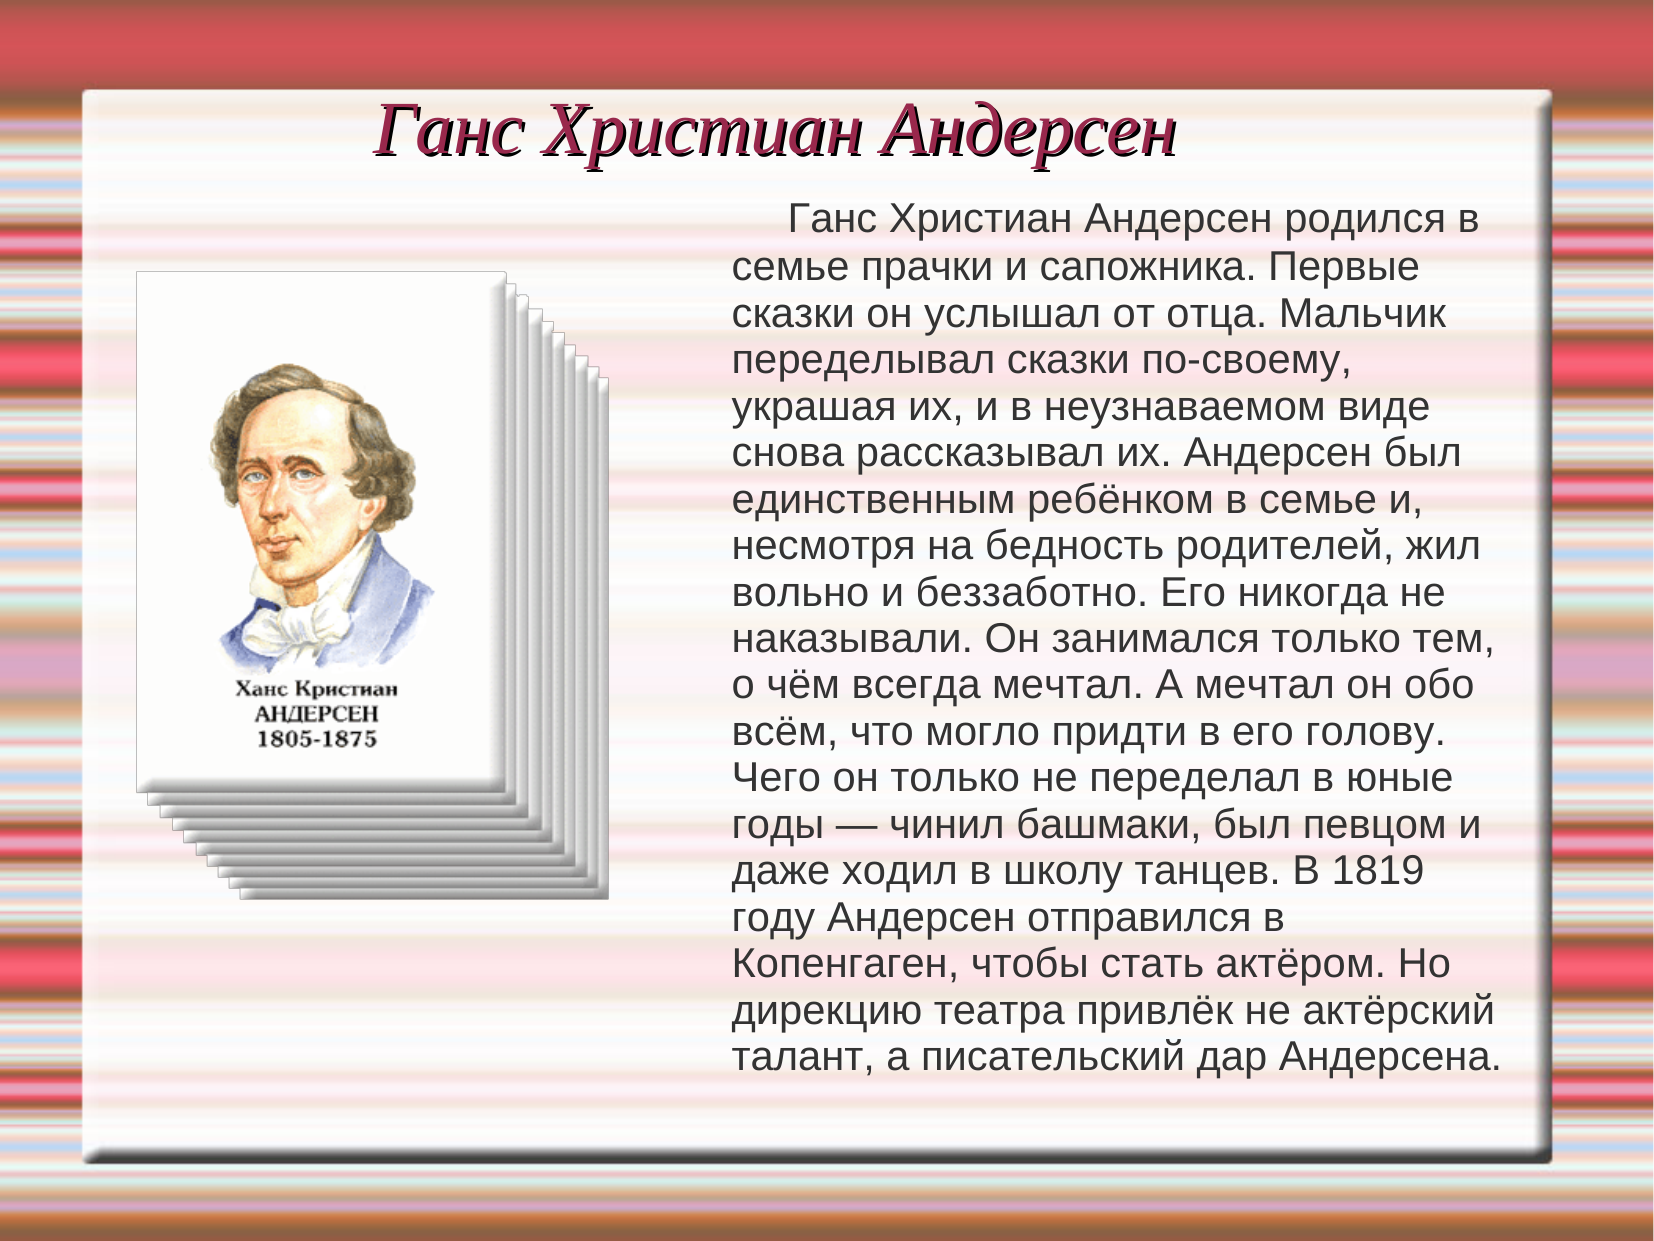

# Ганс Христиан Андерсен
 Ганс Христиан Андерсен родился в семье прачки и сапожника. Первые сказки он услышал от отца. Мальчик переделывал сказки по-своему, украшая их, и в неузнаваемом виде снова рассказывал их. Андерсен был единственным ребёнком в семье и, несмотря на бедность родителей, жил вольно и беззаботно. Его никогда не наказывали. Он занимался только тем, о чём всегда мечтал. А мечтал он обо всём, что могло придти в его голову. Чего он только не переделал в юные годы — чинил башмаки, был певцом и даже ходил в школу танцев. В 1819 году Андерсен отправился в Копенгаген, чтобы стать актёром. Но дирекцию театра привлёк не актёрский талант, а писательский дар Андерсена.